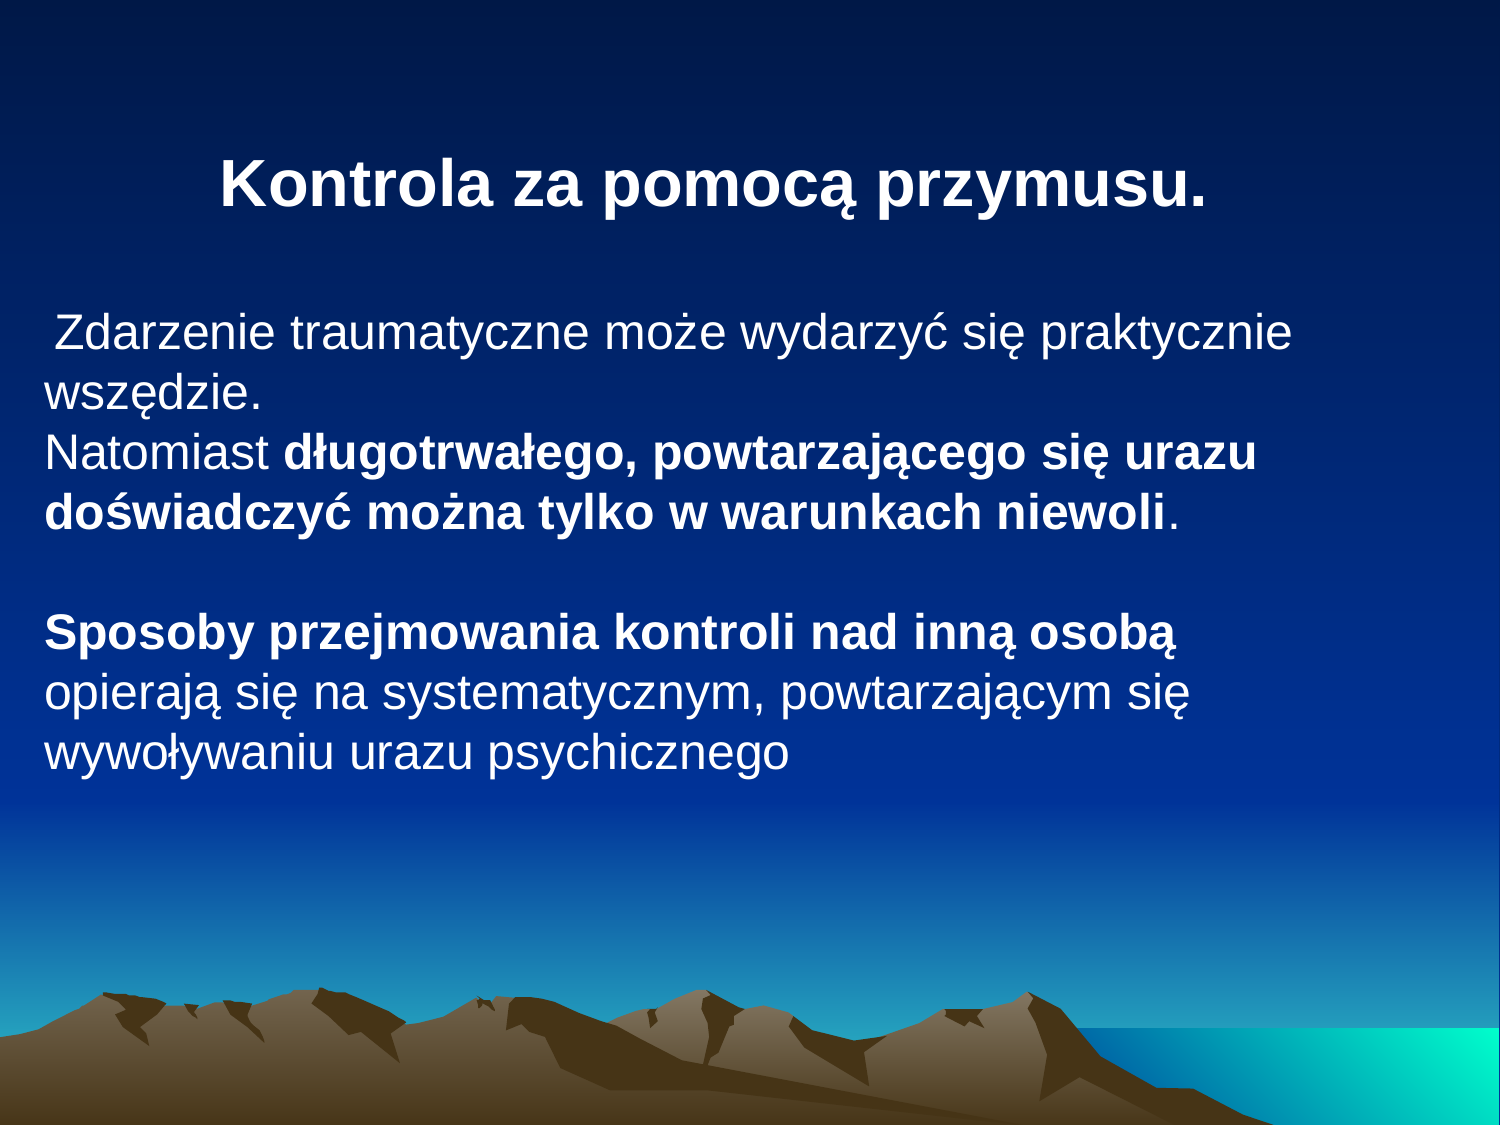

Kontrola za pomocą przymusu.
 Zdarzenie traumatyczne może wydarzyć się praktycznie wszędzie.
Natomiast długotrwałego, powtarzającego się urazu
doświadczyć można tylko w warunkach niewoli.
Sposoby przejmowania kontroli nad inną osobą
opierają się na systematycznym, powtarzającym się wywoływaniu urazu psychicznego